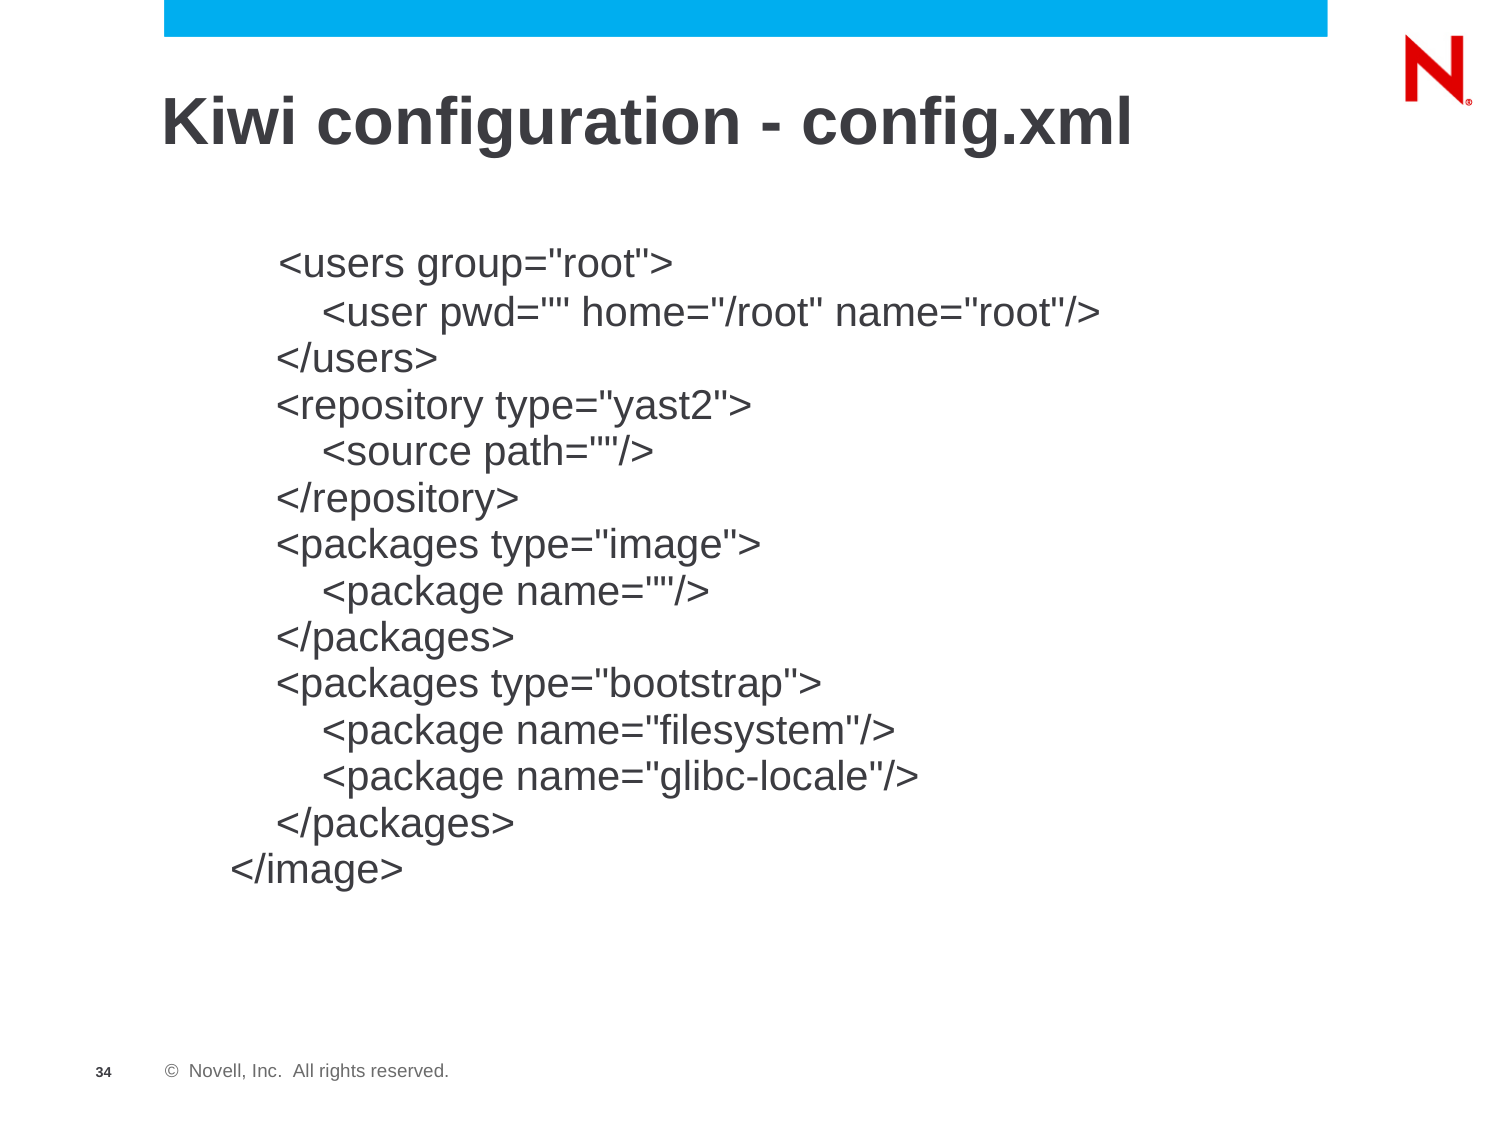

# Kiwi configuration - config.xml
 <users group="root">
 <user pwd="" home="/root" name="root"/>
 </users>
 <repository type="yast2">
 <source path=""/>
 </repository>
 <packages type="image">
 <package name=""/>
 </packages>
 <packages type="bootstrap">
 <package name="filesystem"/>
 <package name="glibc-locale"/>
 </packages>
</image>